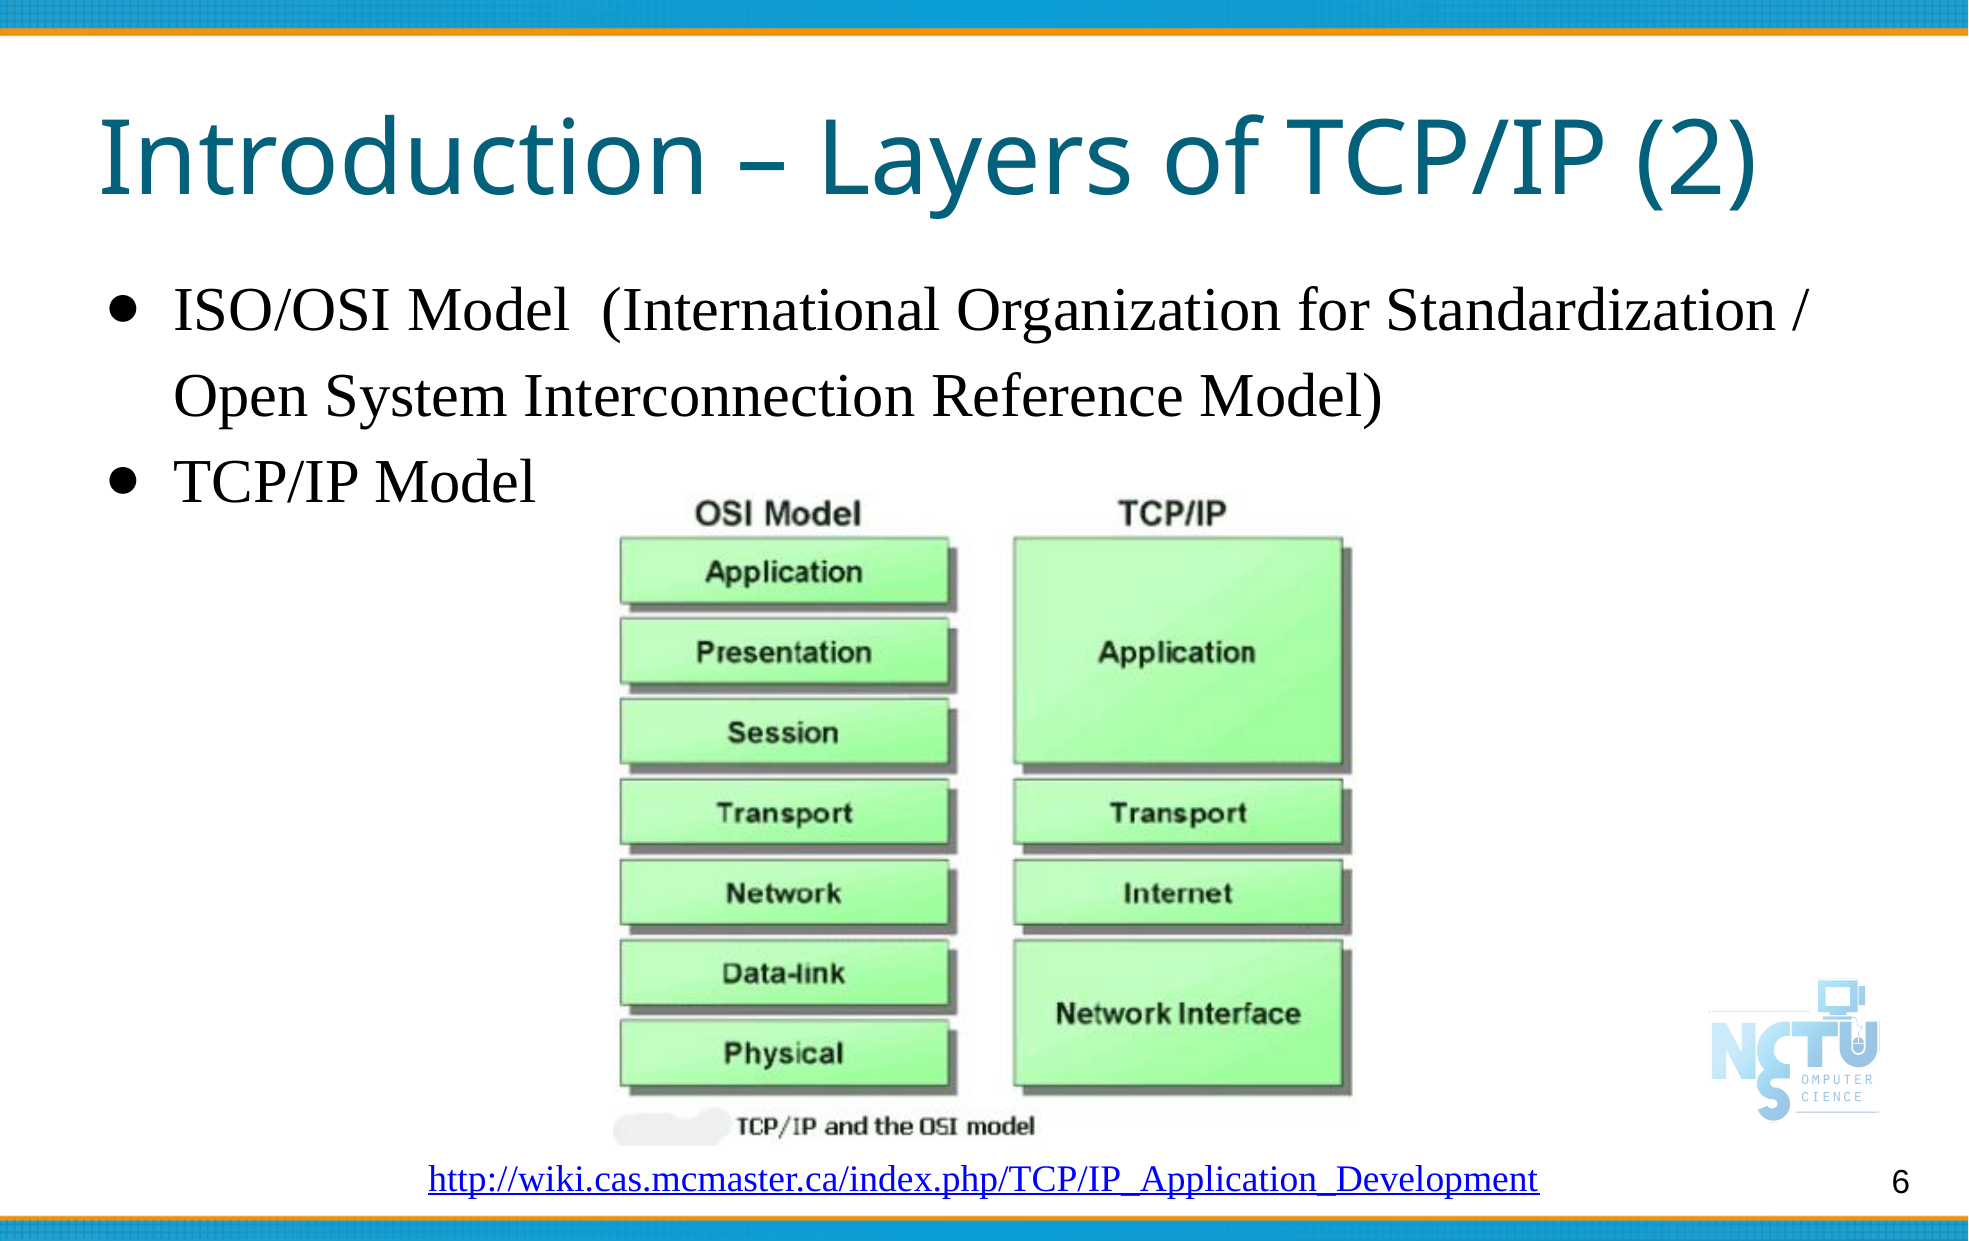

# Introduction – Layers of TCP/IP (2)
ISO/OSI Model (International Organization for Standardization / Open System Interconnection Reference Model)
TCP/IP Model
http://wiki.cas.mcmaster.ca/index.php/TCP/IP_Application_Development